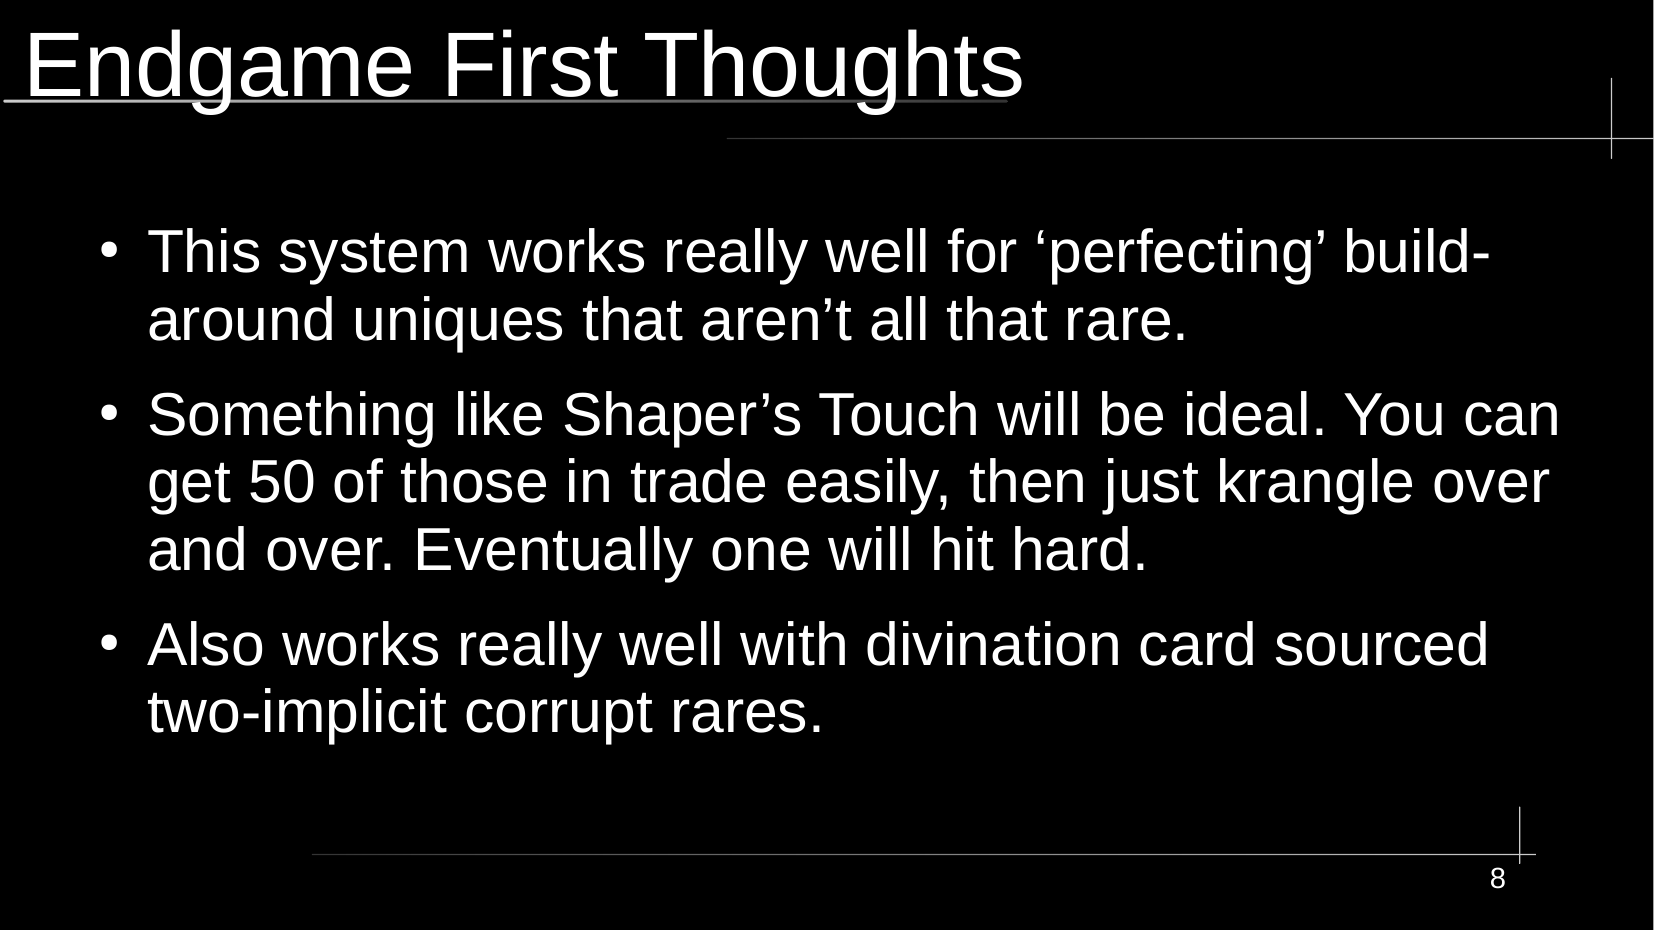

# Endgame First Thoughts
This system works really well for ‘perfecting’ build-around uniques that aren’t all that rare.
Something like Shaper’s Touch will be ideal. You can get 50 of those in trade easily, then just krangle over and over. Eventually one will hit hard.
Also works really well with divination card sourced two-implicit corrupt rares.
8